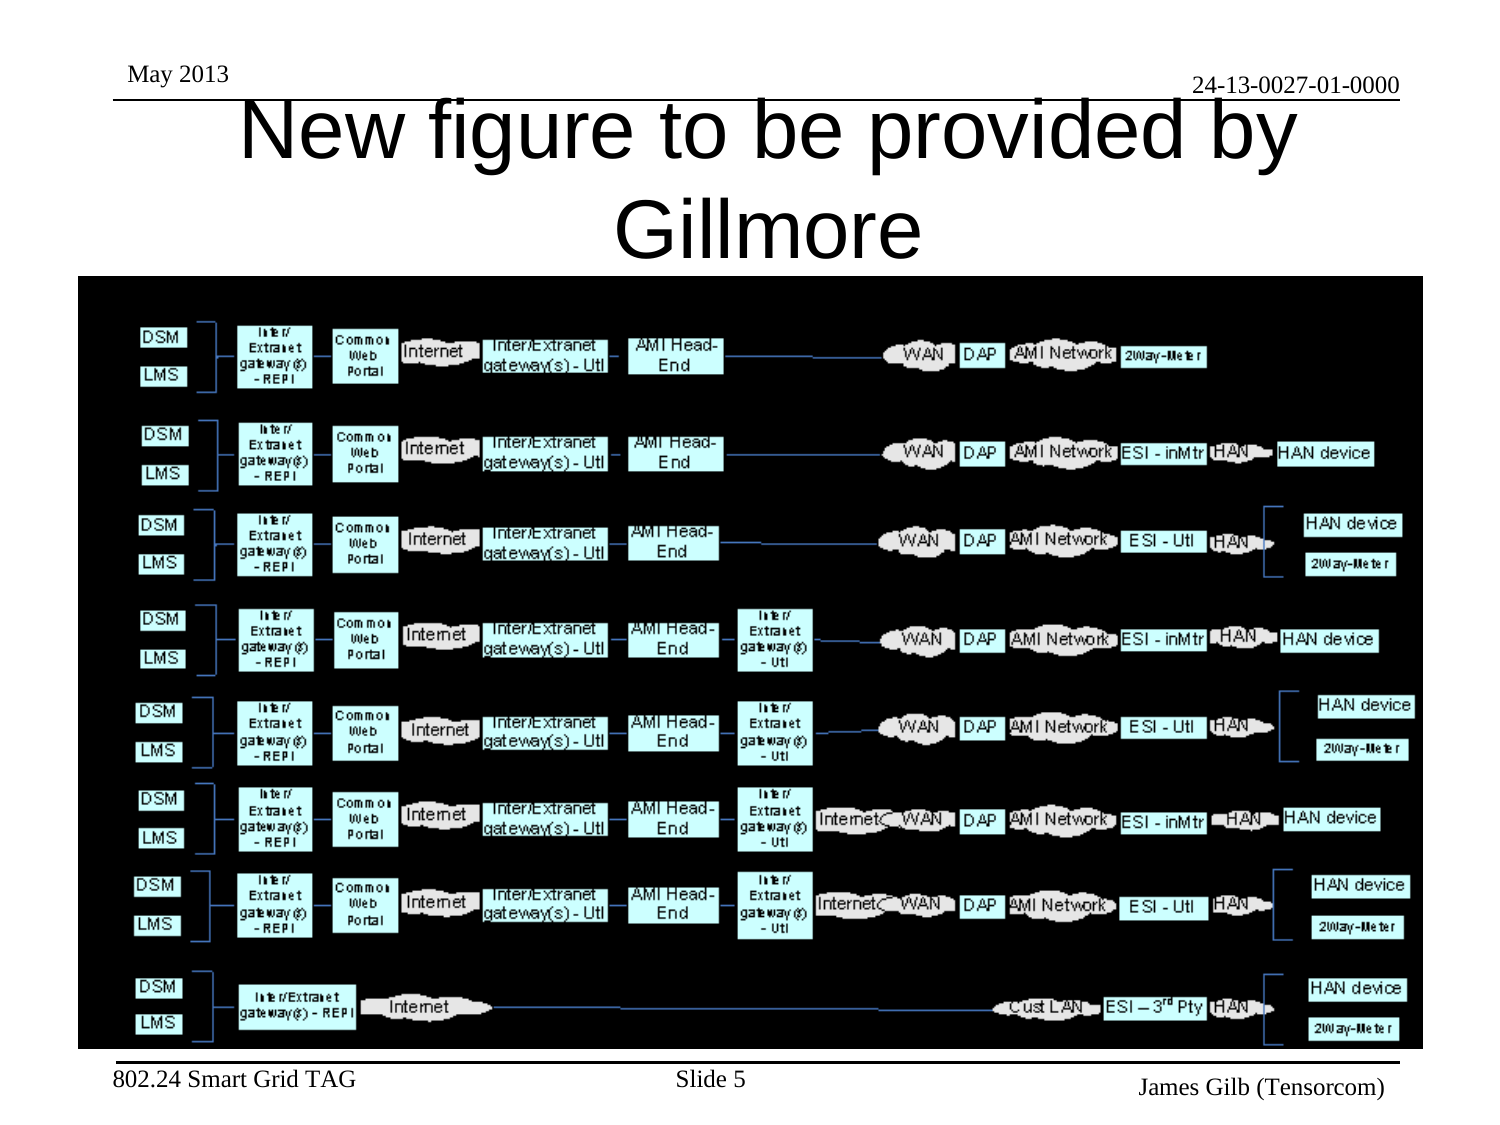

# New figure to be provided by Gillmore
5